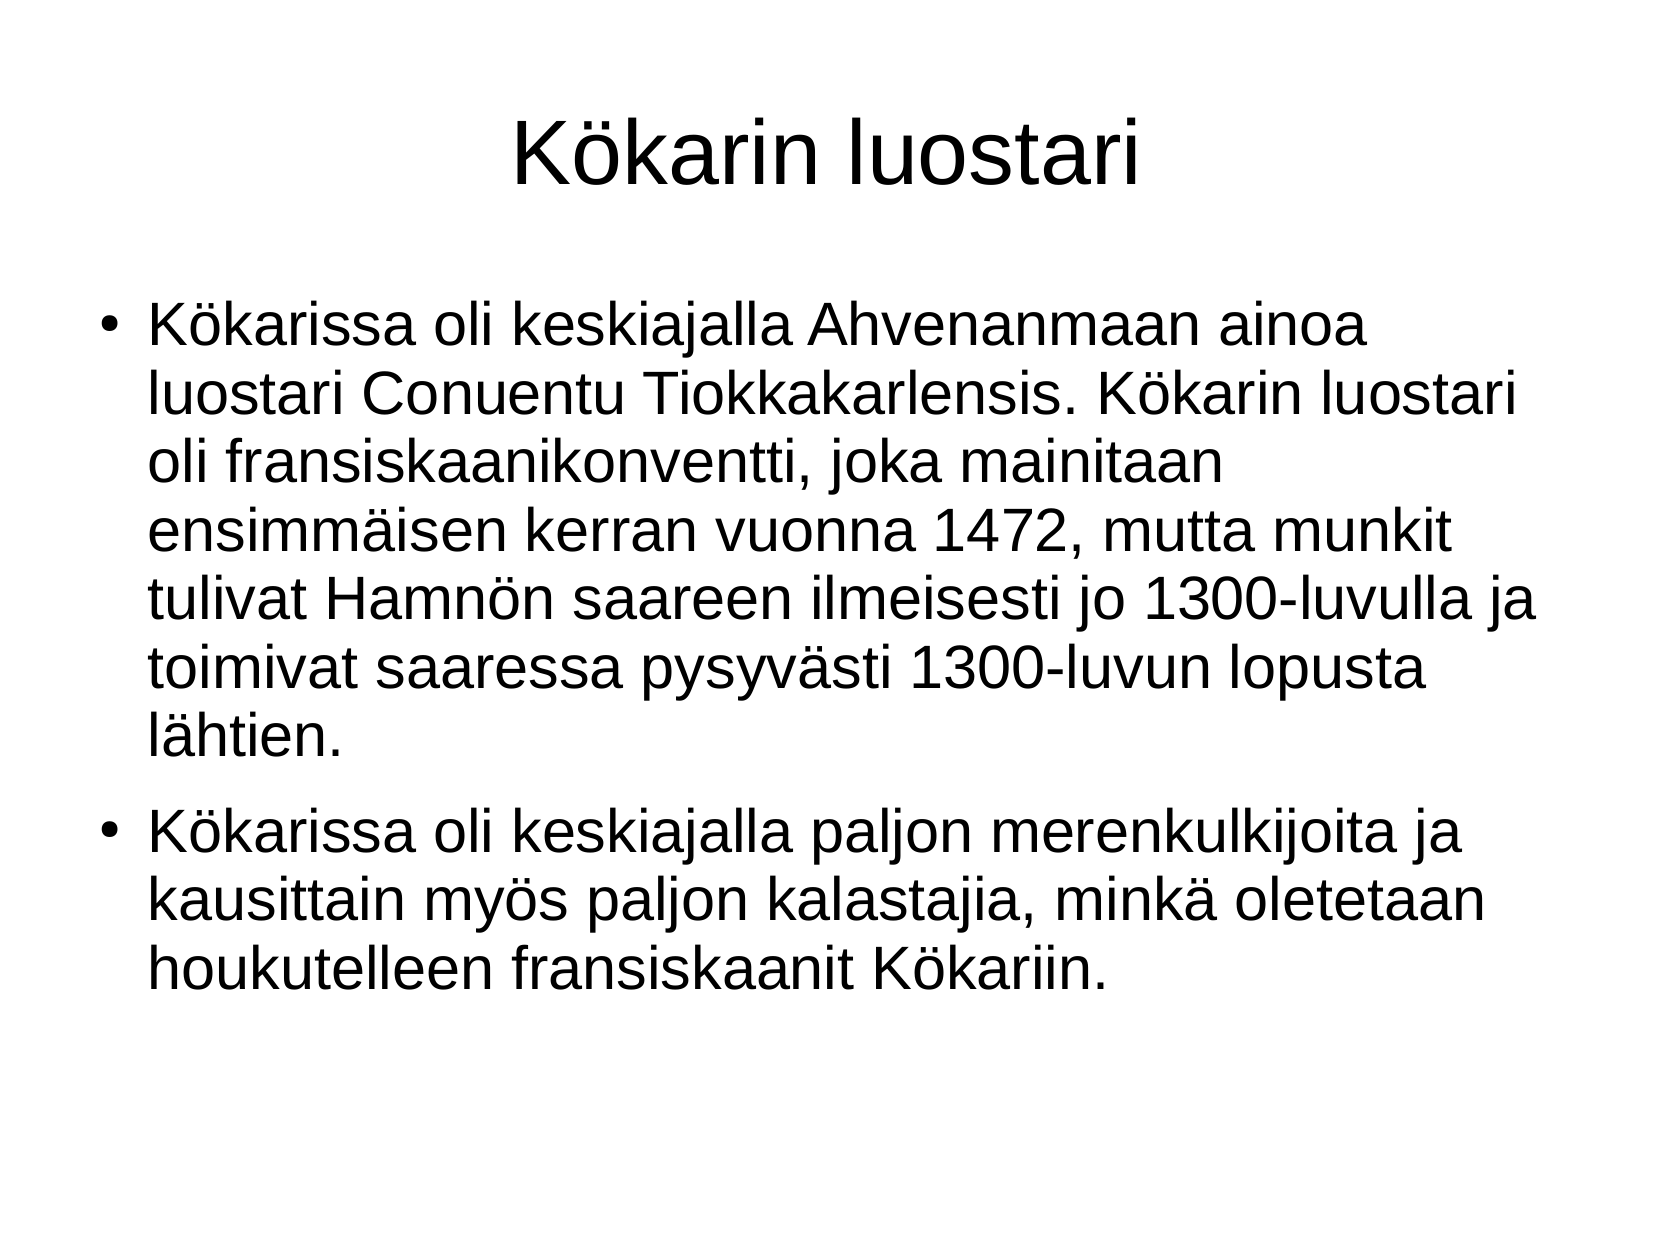

# Kökarin luostari
Kökarissa oli keskiajalla Ahvenanmaan ainoa luostari Conuentu Tiokkakarlensis. Kökarin luostari oli fransiskaanikonventti, joka mainitaan ensimmäisen kerran vuonna 1472, mutta munkit tulivat Hamnön saareen ilmeisesti jo 1300-luvulla ja toimivat saaressa pysyvästi 1300-luvun lopusta lähtien.
Kökarissa oli keskiajalla paljon merenkulkijoita ja kausittain myös paljon kalastajia, minkä oletetaan houkutelleen fransiskaanit Kökariin.